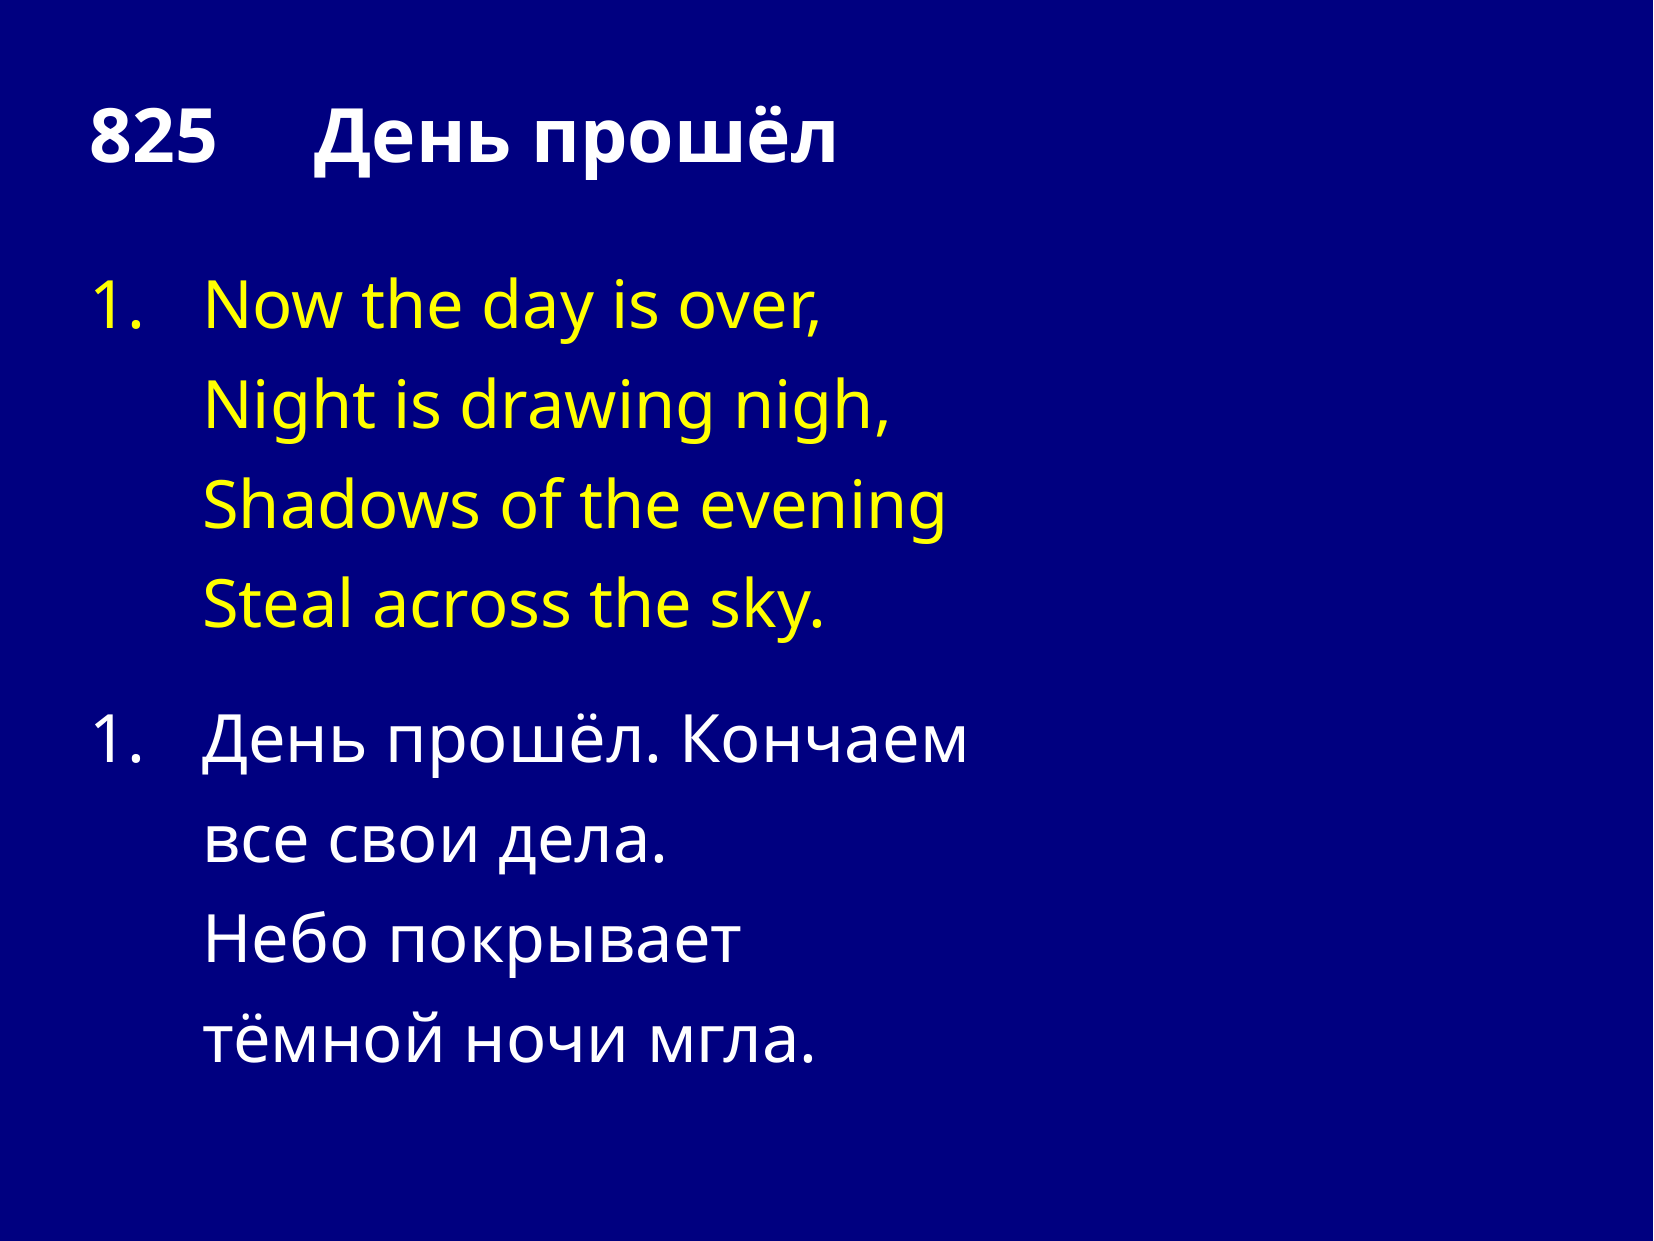

825	День прошёл
1.	Now the day is over,
	Night is drawing nigh,
	Shadows of the evening
	Steal across the sky.
1.	День прошёл. Кончаем
	все свои дела.
	Небо покрывает
	тёмной ночи мгла.